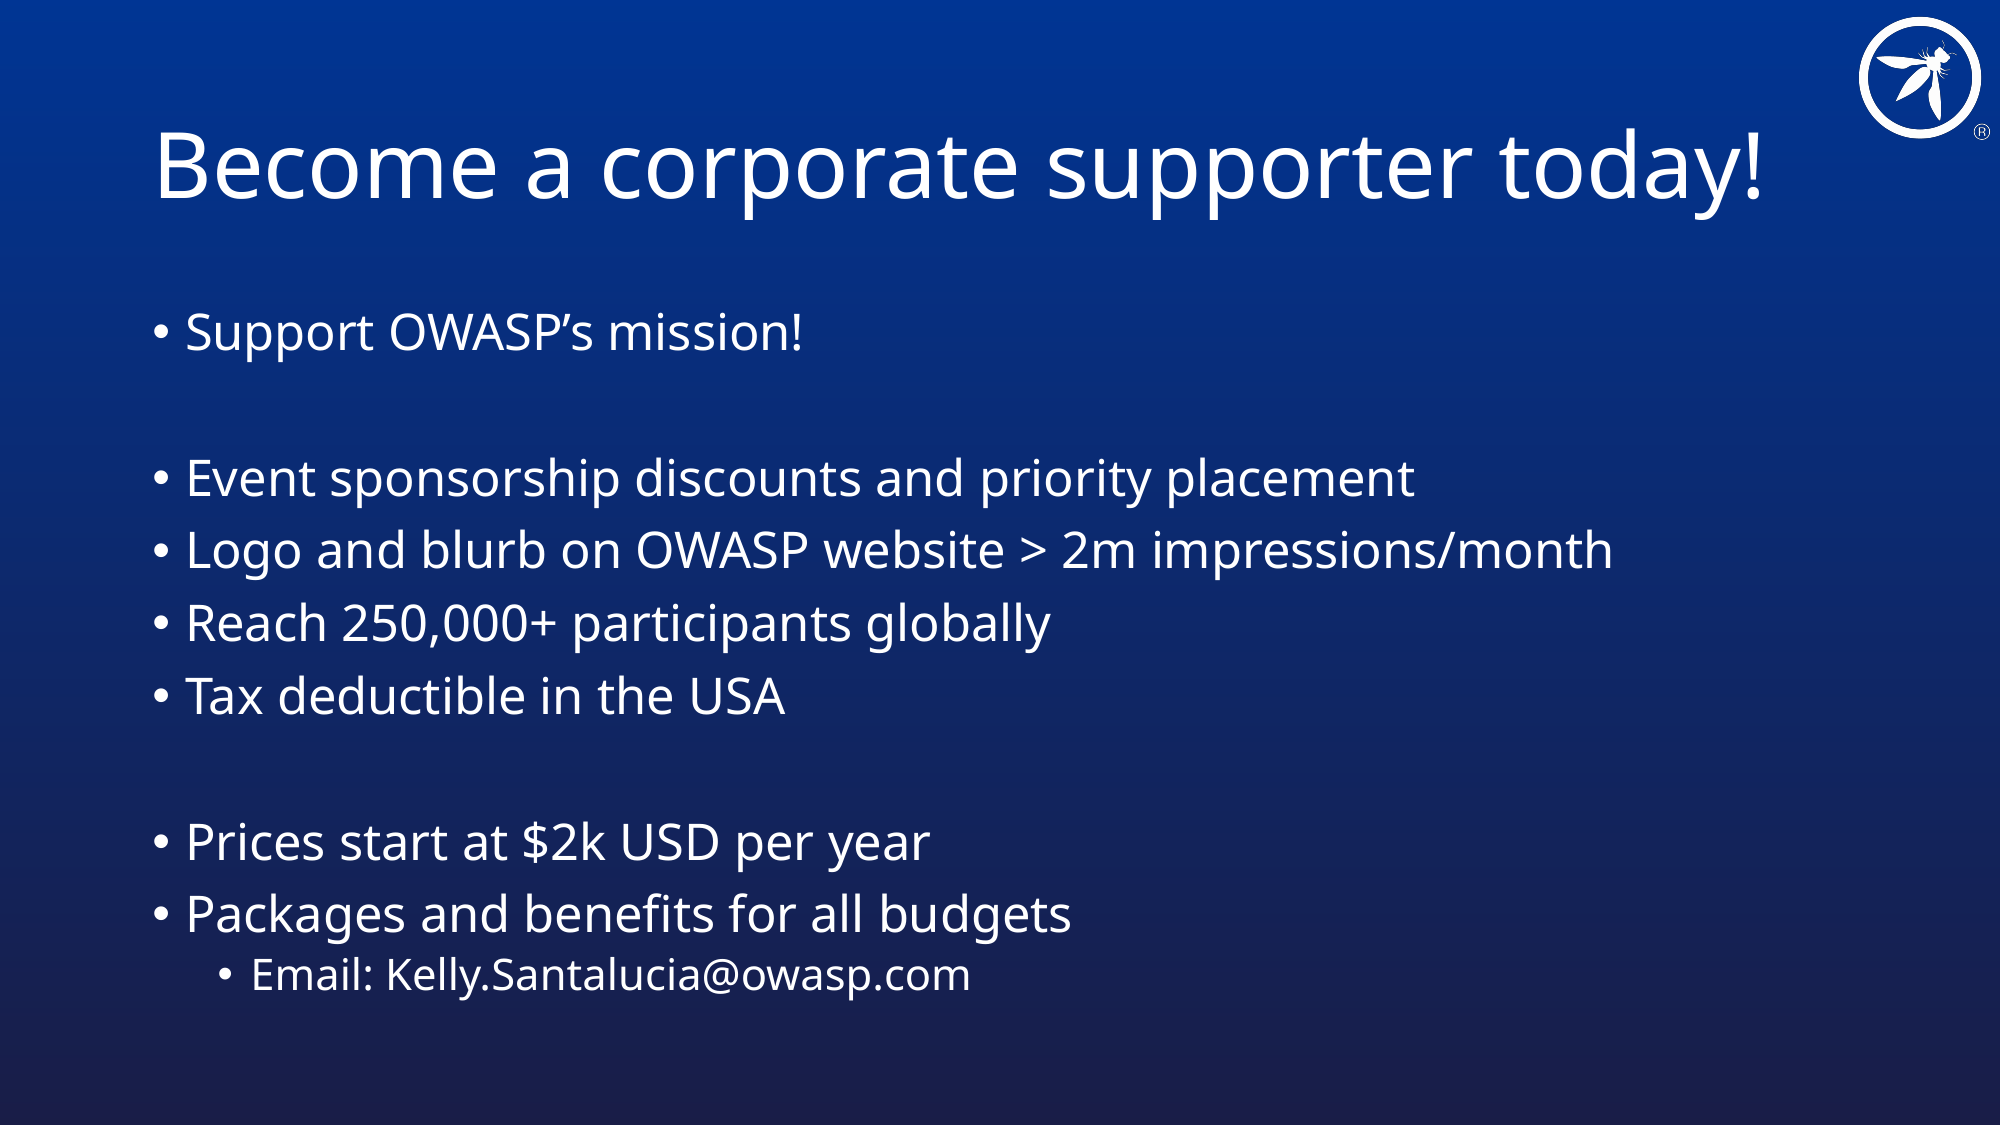

# Become a corporate supporter today!
Support OWASP’s mission!
Event sponsorship discounts and priority placement
Logo and blurb on OWASP website > 2m impressions/month
Reach 250,000+ participants globally
Tax deductible in the USA
Prices start at $2k USD per year
Packages and benefits for all budgets
Email: Kelly.Santalucia@owasp.com